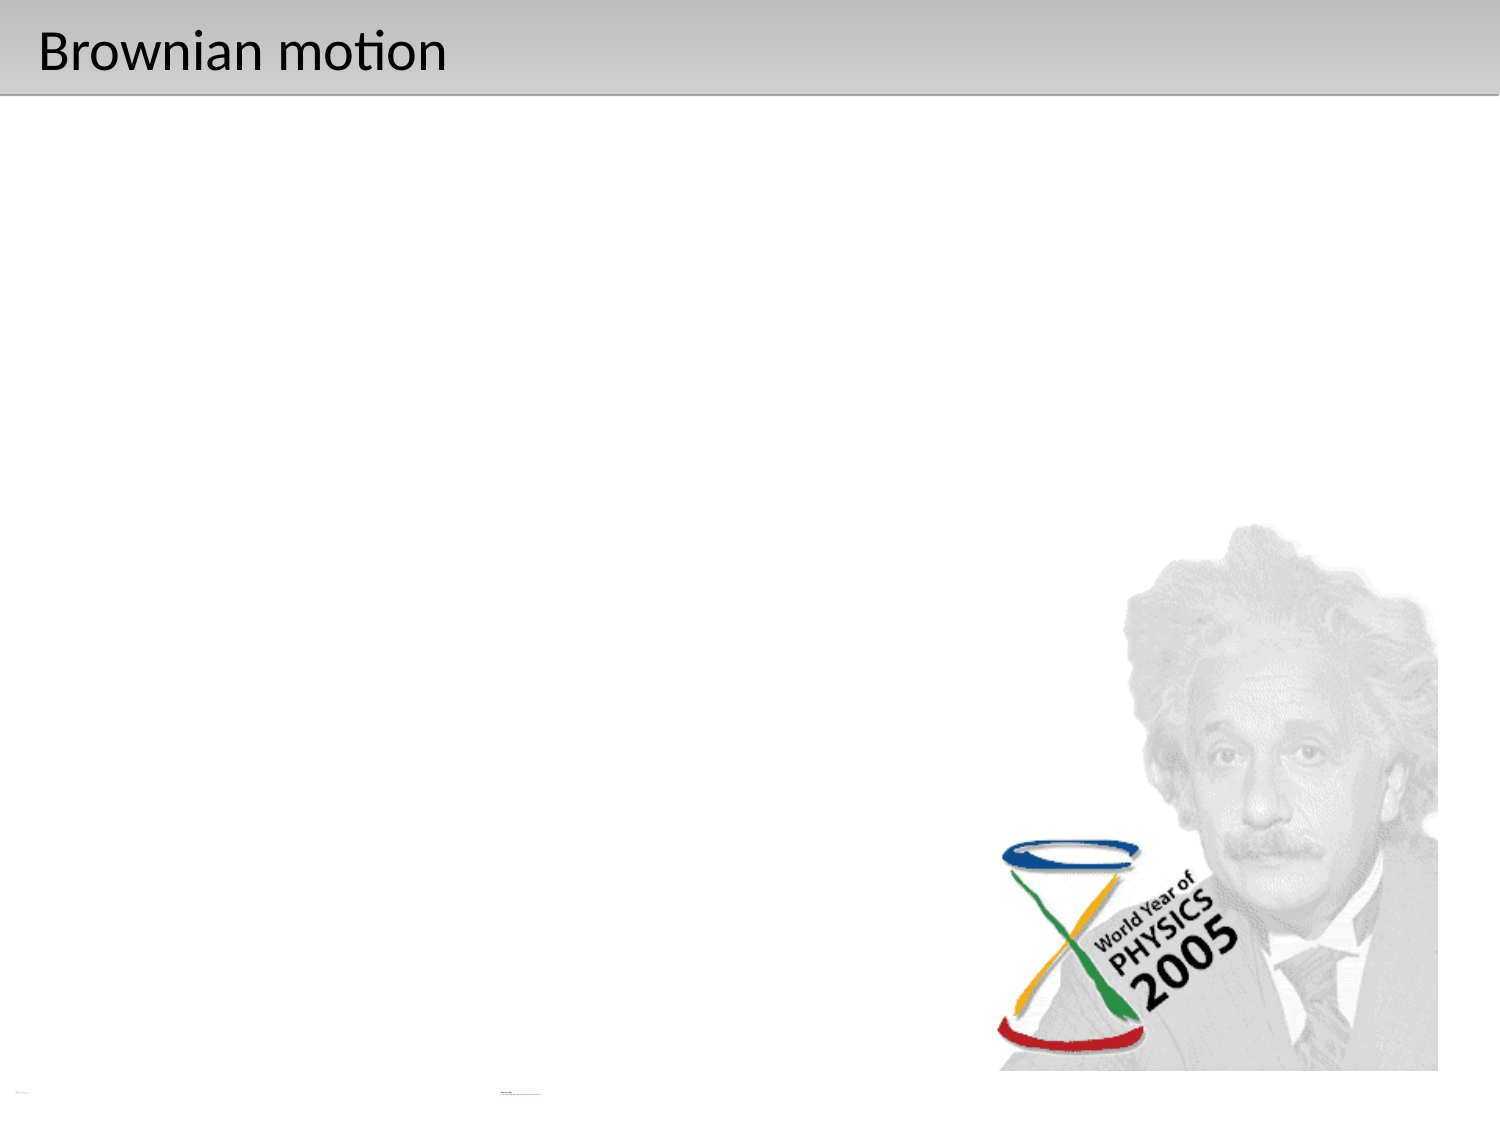

# Brownian motion
Brown (1828)
– Pollen grains (1μm) suspended in water do a peculiar dance
– The motion of the pollen has never stopped
– Totally lifeless particles do exactly the same thing
Einstein (1905)
– Quantitative explanation from thermal motion of water molecules